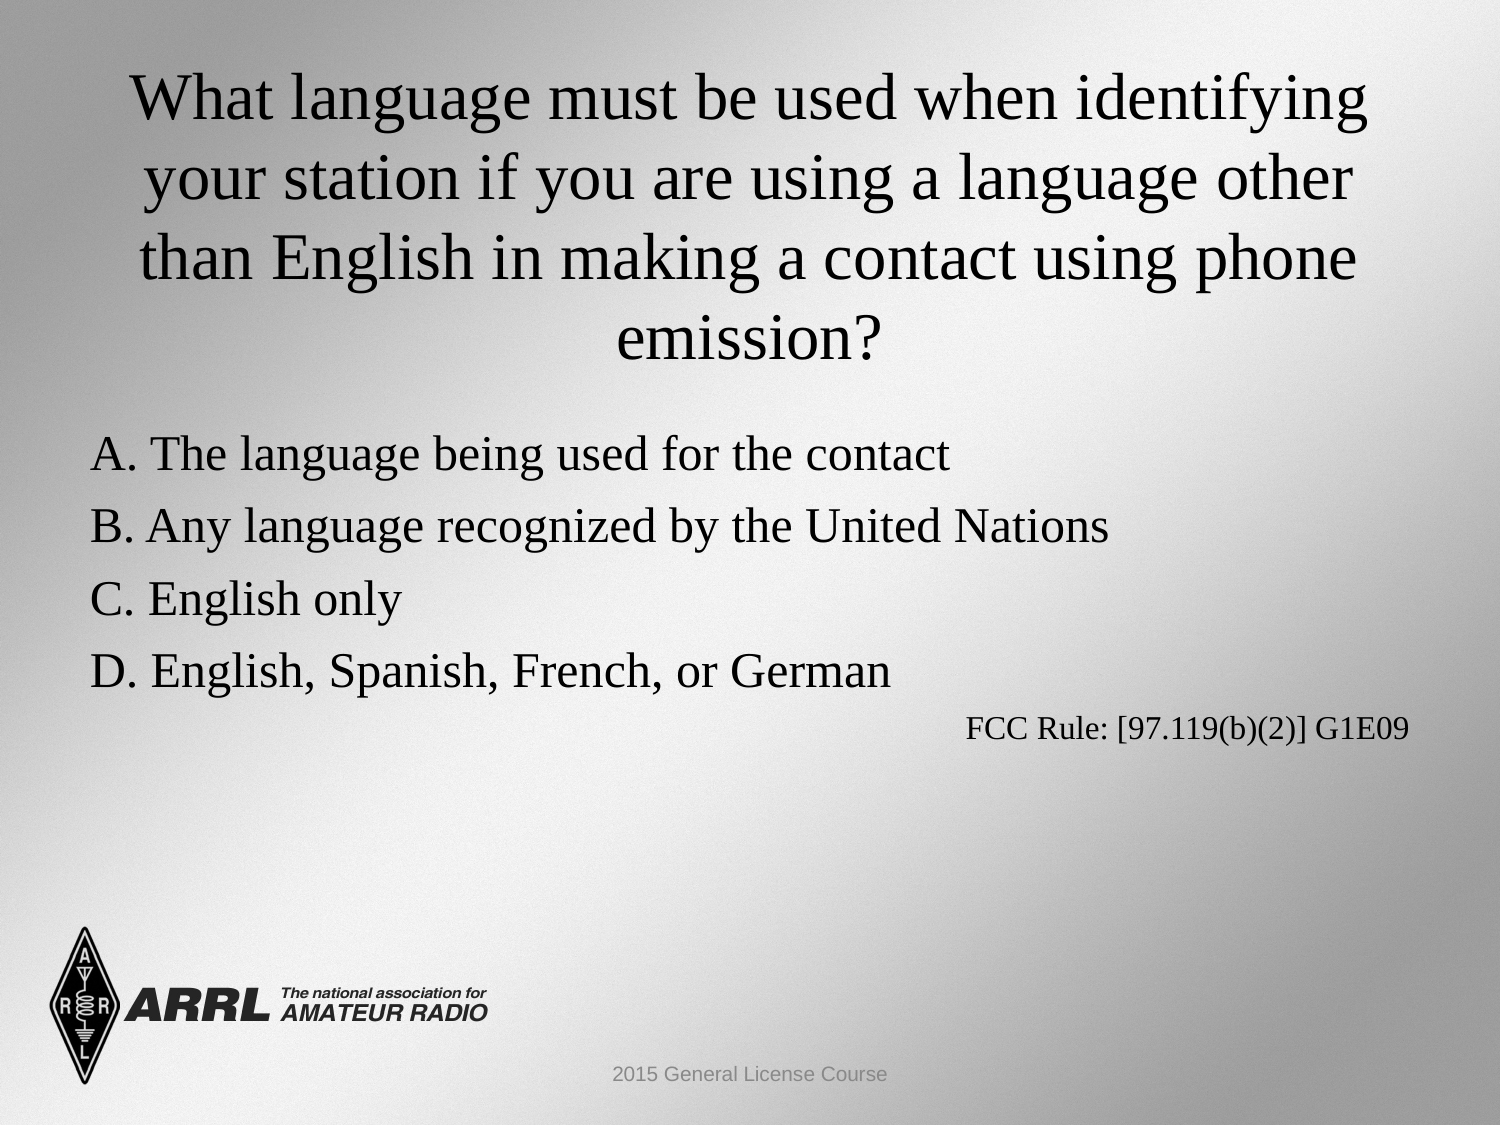

# What language must be used when identifying your station if you are using a language other than English in making a contact using phone emission?
A. The language being used for the contact
B. Any language recognized by the United Nations
C. English only
D. English, Spanish, French, or German
FCC Rule: [97.119(b)(2)] G1E09
2015 General License Course